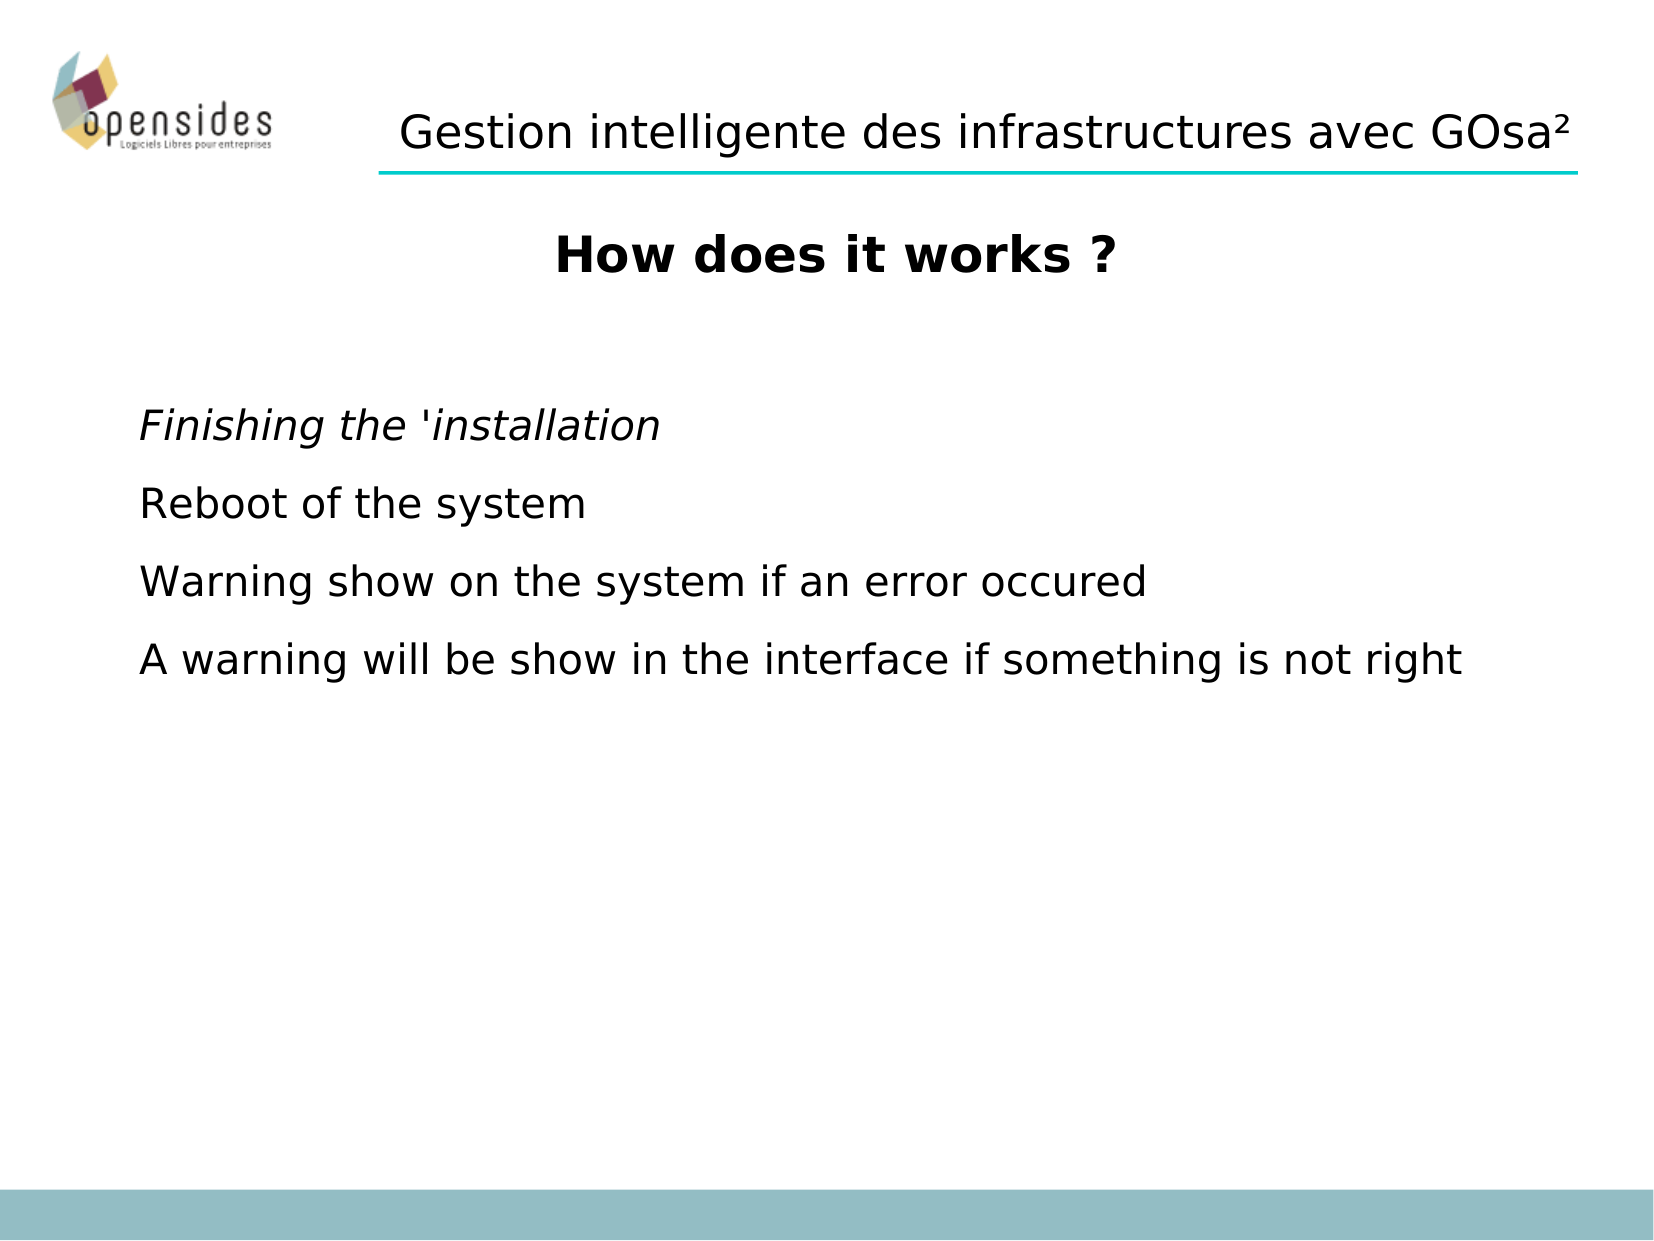

Gestion intelligente des infrastructures avec GOsa²
# How does it works ?
Finishing the 'installation
Reboot of the system
Warning show on the system if an error occured
A warning will be show in the interface if something is not right